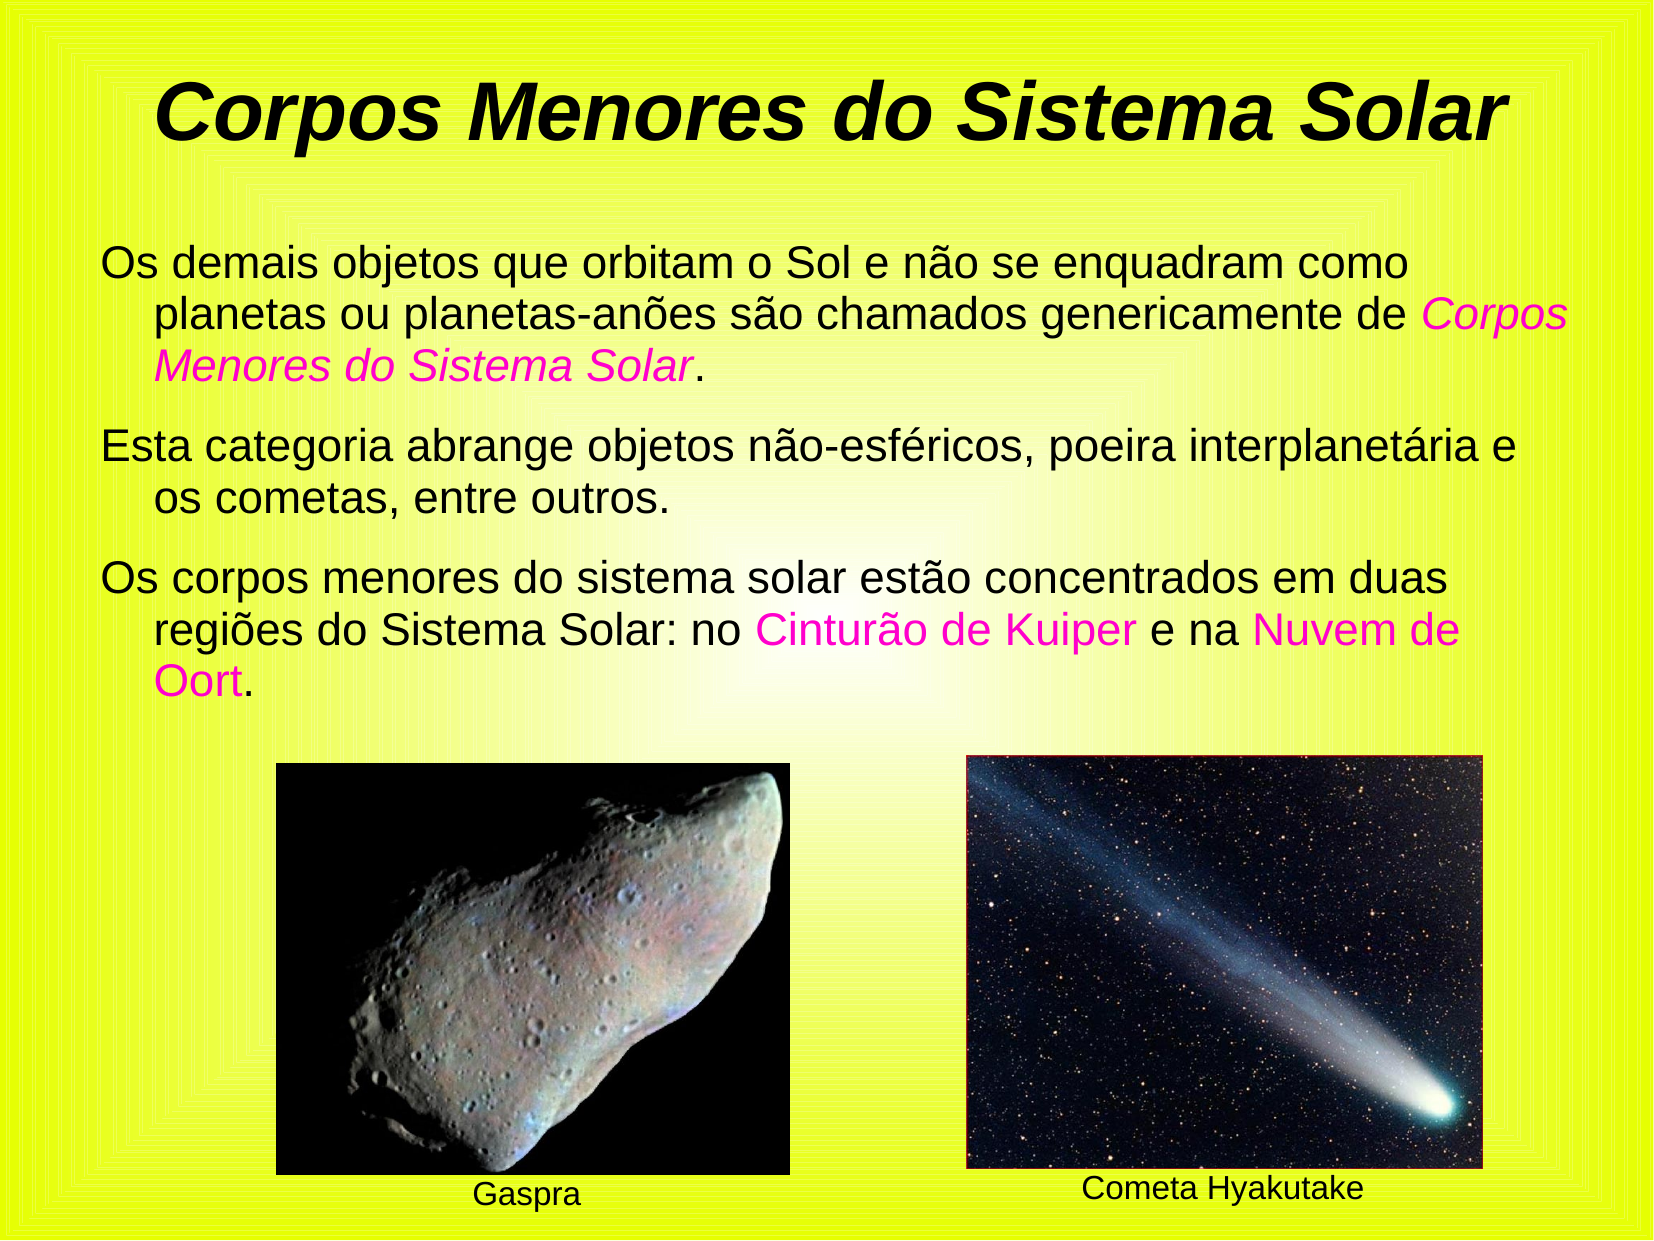

# Corpos Menores do Sistema Solar
Os demais objetos que orbitam o Sol e não se enquadram como planetas ou planetas-anões são chamados genericamente de Corpos Menores do Sistema Solar.
Esta categoria abrange objetos não-esféricos, poeira interplanetária e os cometas, entre outros.
Os corpos menores do sistema solar estão concentrados em duas regiões do Sistema Solar: no Cinturão de Kuiper e na Nuvem de Oort.
Cometa Hyakutake
Gaspra